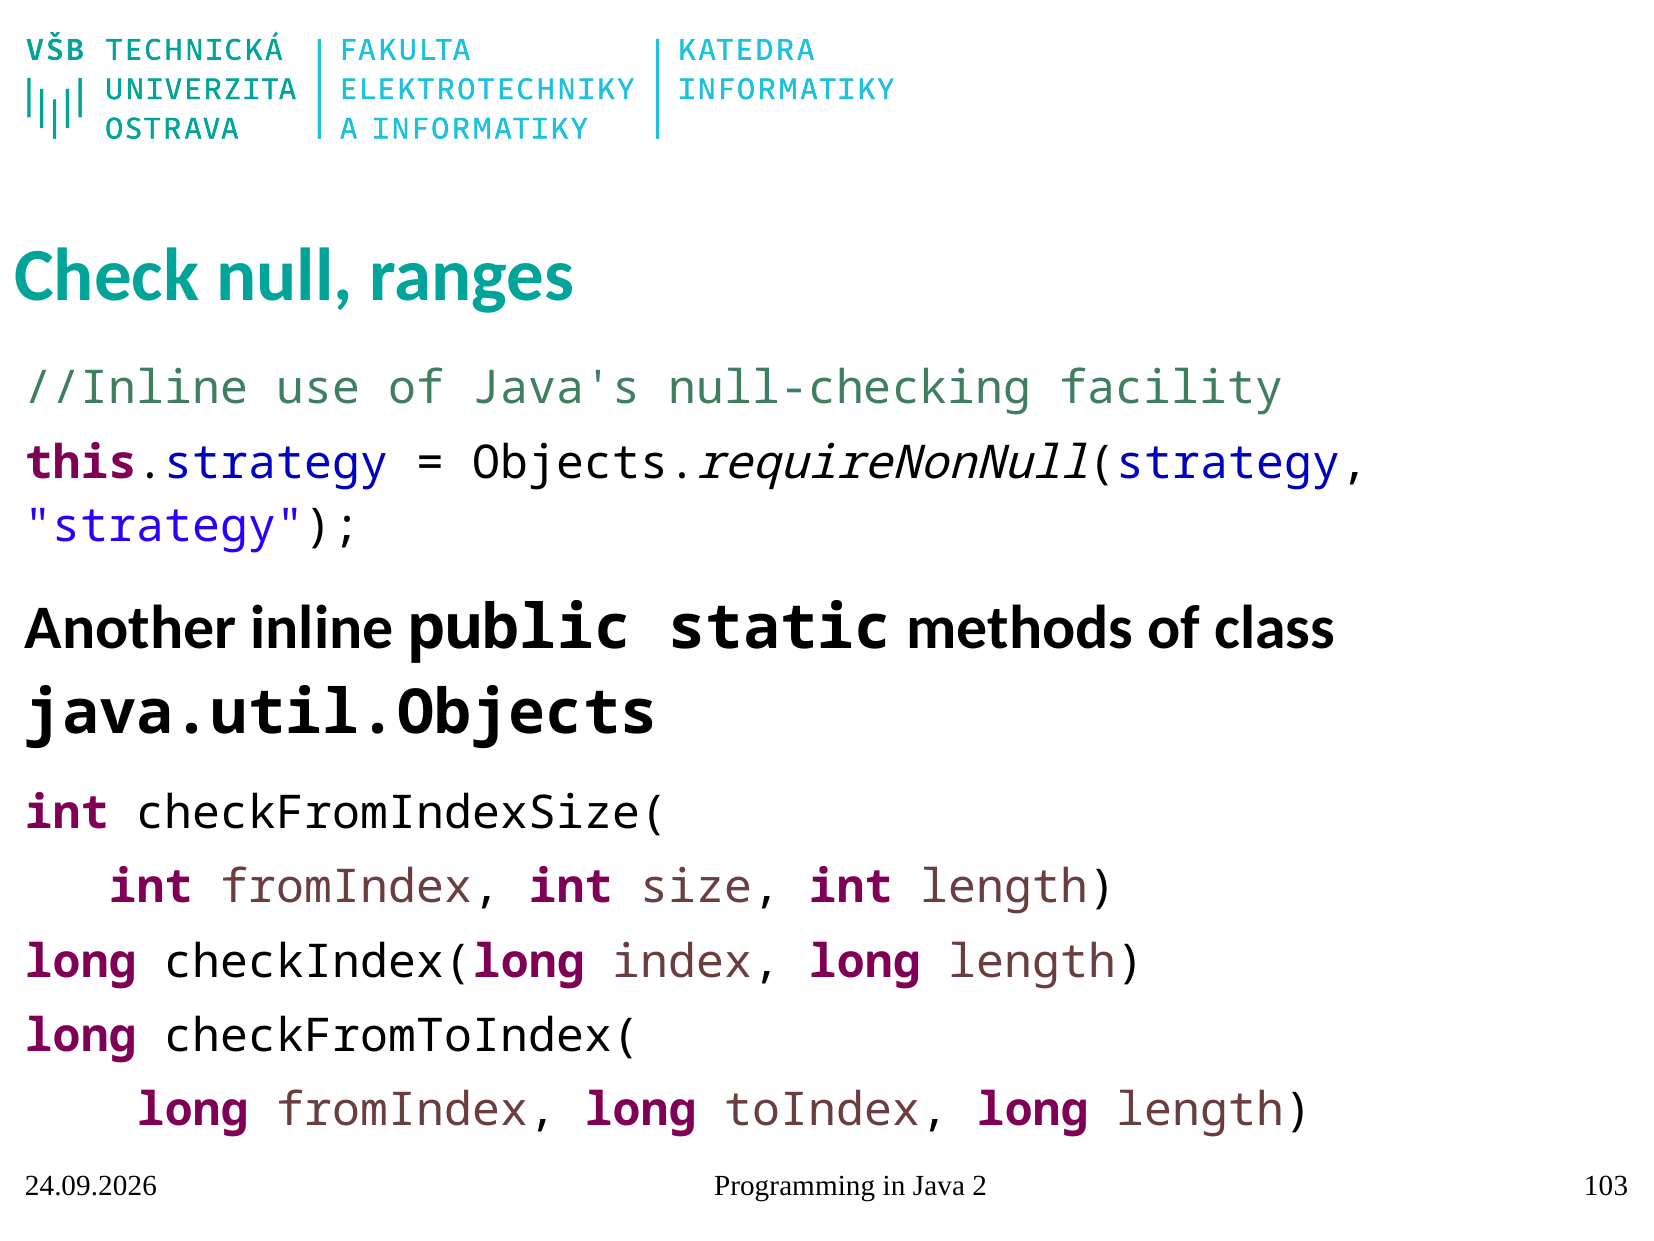

# Check null, ranges
//Inline use of Java's null-checking facility
this.strategy = Objects.requireNonNull(strategy, "strategy");
Another inline public static methods of class java.util.Objects
int checkFromIndexSize(
 int fromIndex, int size, int length)
long checkIndex(long index, long length)
long checkFromToIndex(
 long fromIndex, long toIndex, long length)
Programming in Java 2
103